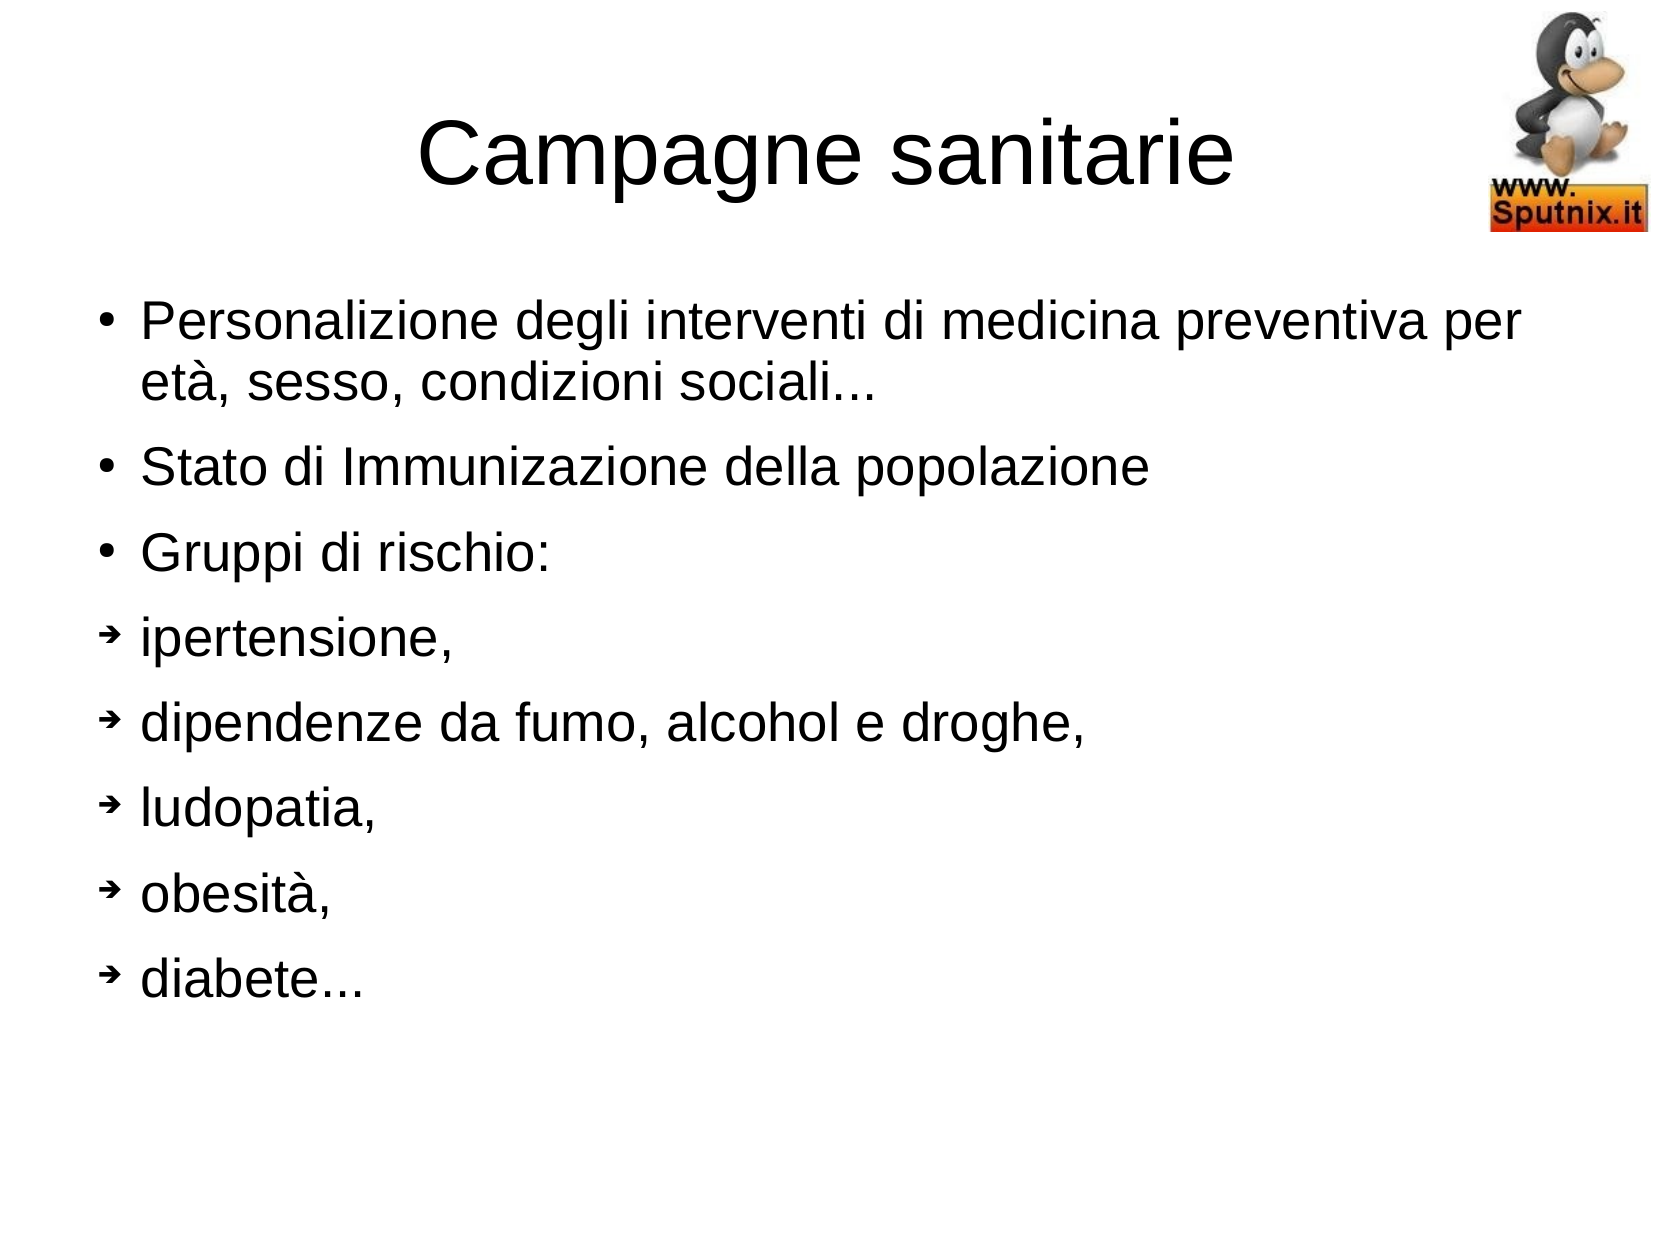

# Campagne sanitarie
Personalizione degli interventi di medicina preventiva per età, sesso, condizioni sociali...
Stato di Immunizazione della popolazione
Gruppi di rischio:
ipertensione,
dipendenze da fumo, alcohol e droghe,
ludopatia,
obesità,
diabete...